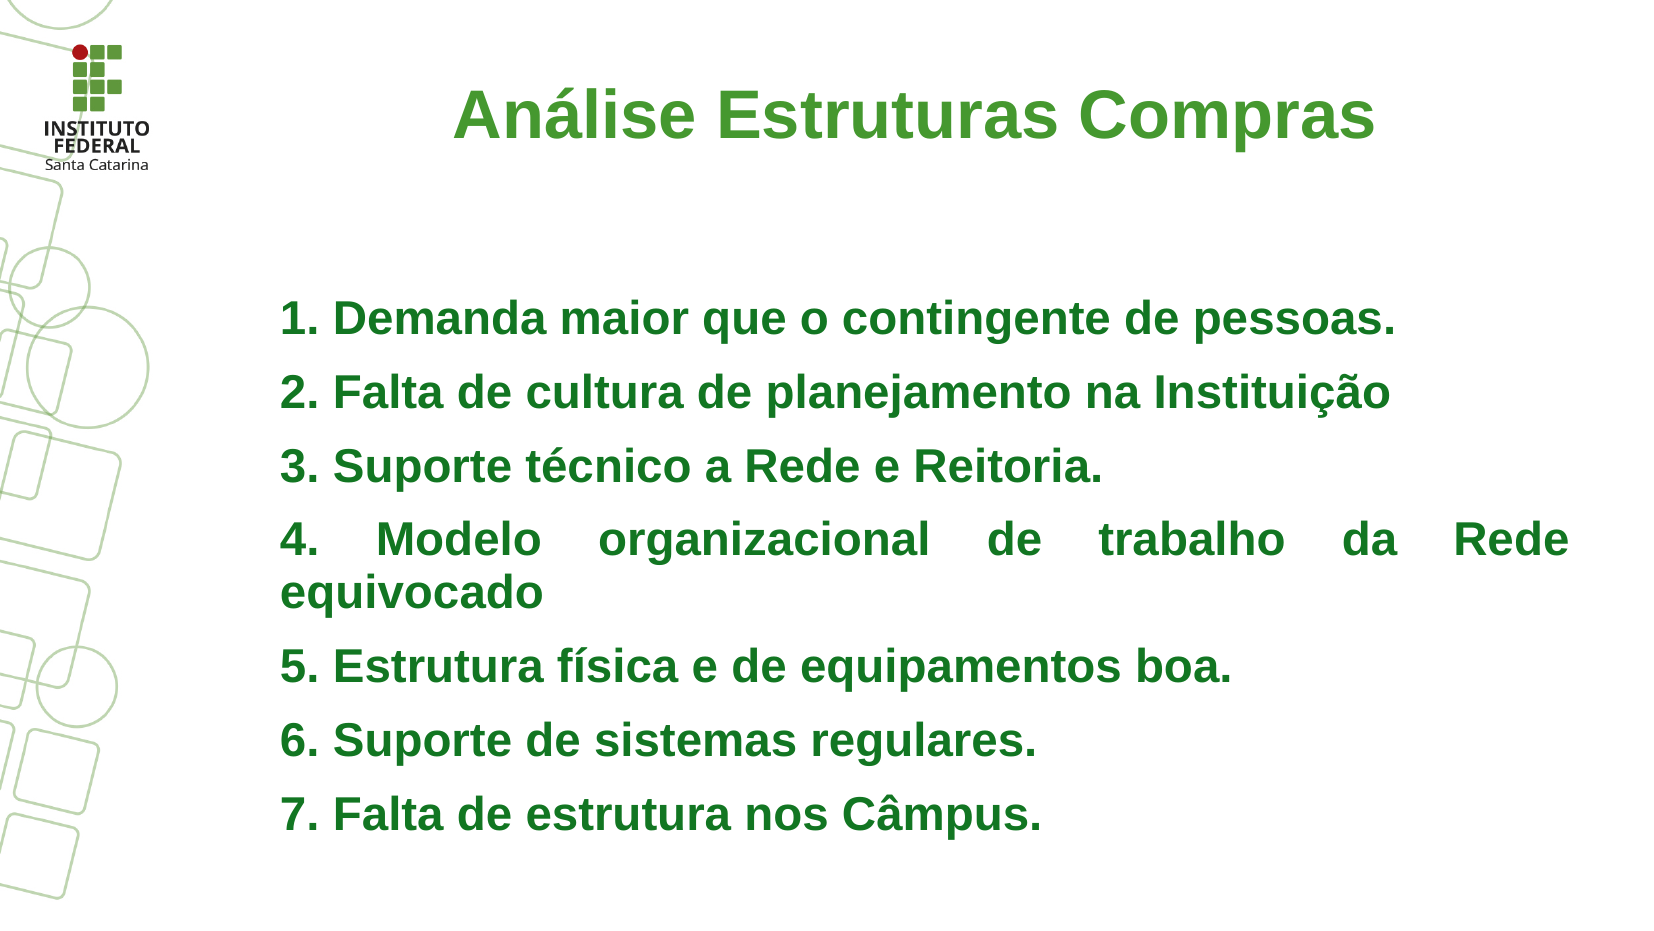

# Análise Estruturas Compras
1. Demanda maior que o contingente de pessoas.
2. Falta de cultura de planejamento na Instituição
3. Suporte técnico a Rede e Reitoria.
4. Modelo organizacional de trabalho da Rede equivocado
5. Estrutura física e de equipamentos boa.
6. Suporte de sistemas regulares.
7. Falta de estrutura nos Câmpus.